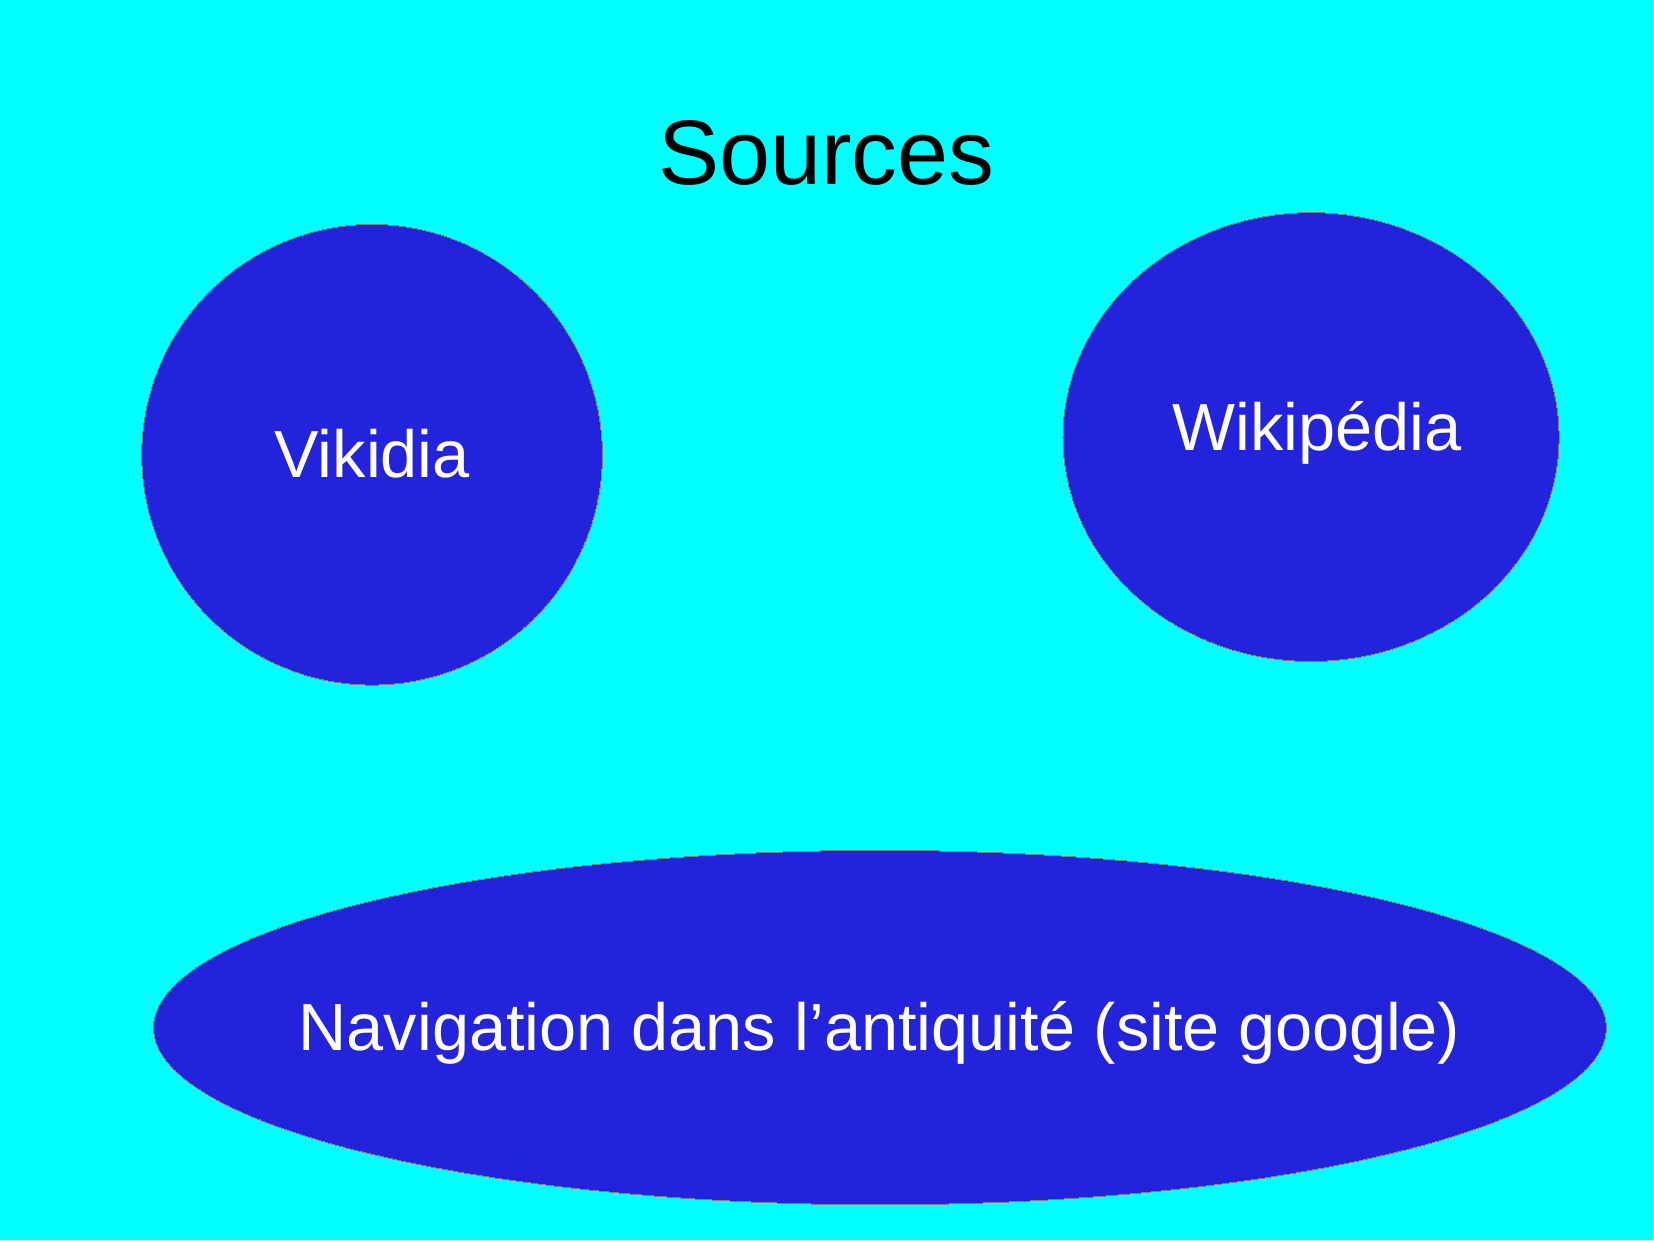

# Sources
Wikipédia
Vikidia
Navigation dans l’antiquité (site google)